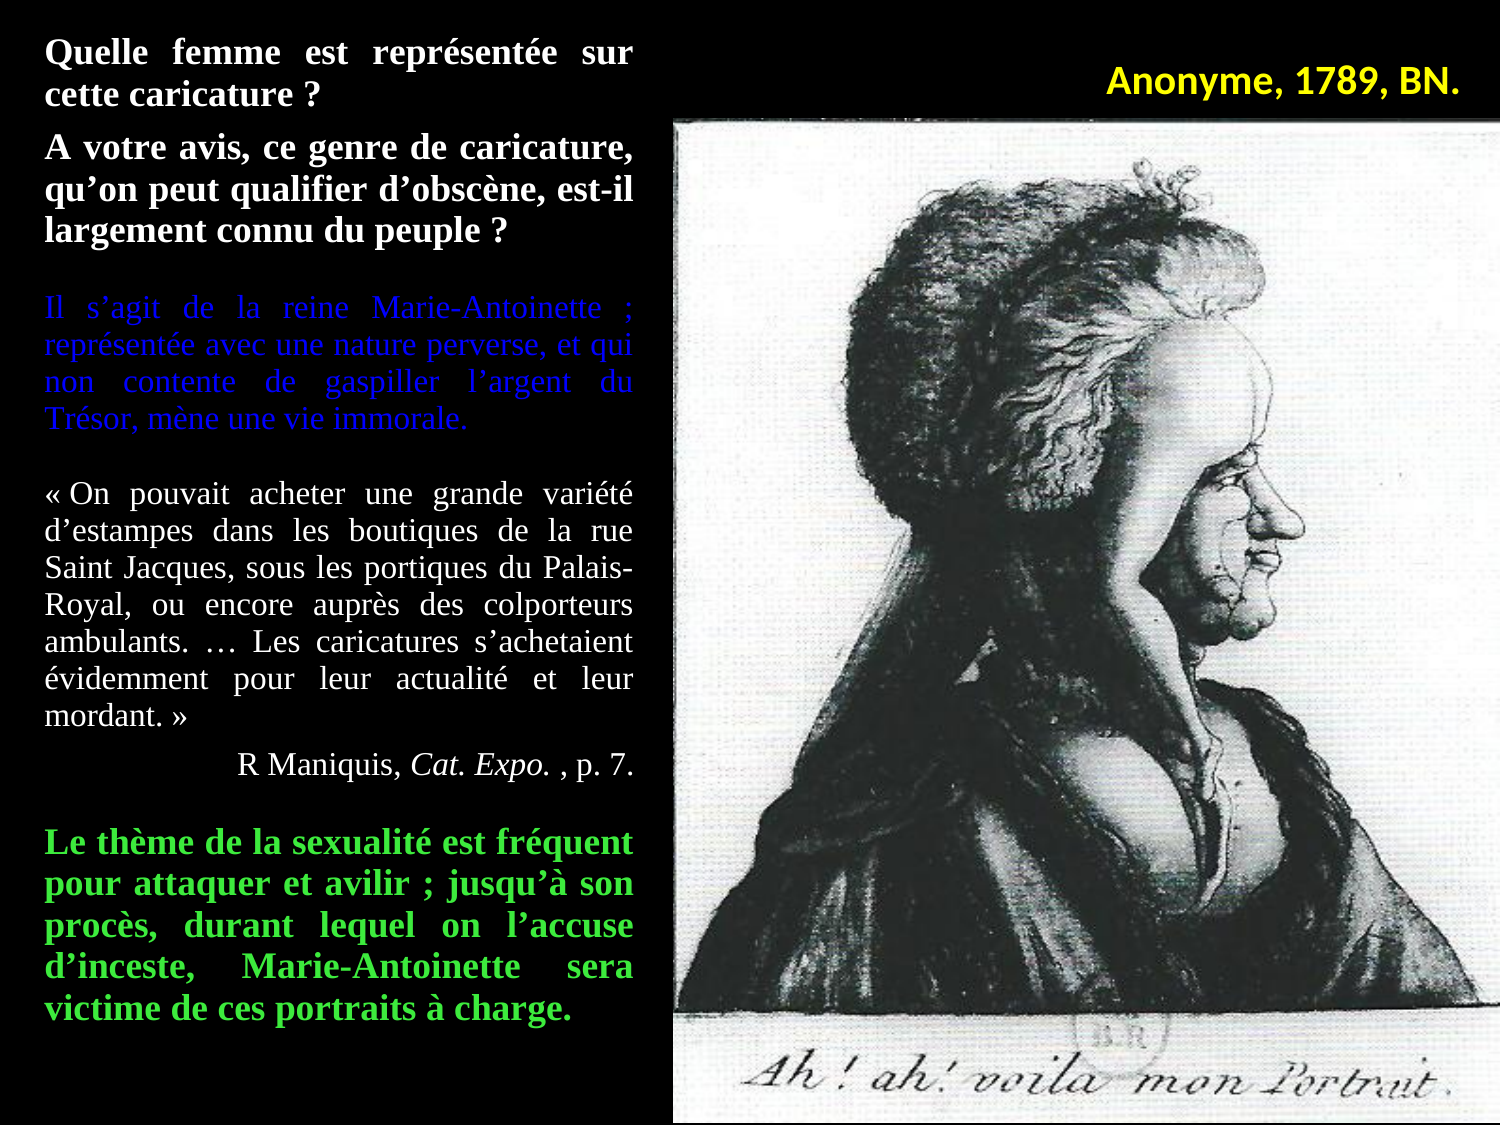

Quelle femme est représentée sur cette caricature ?
A votre avis, ce genre de caricature, qu’on peut qualifier d’obscène, est-il largement connu du peuple ?
Il s’agit de la reine Marie-Antoinette ; représentée avec une nature perverse, et qui non contente de gaspiller l’argent du Trésor, mène une vie immorale.
« On pouvait acheter une grande variété d’estampes dans les boutiques de la rue Saint Jacques, sous les portiques du Palais-Royal, ou encore auprès des colporteurs ambulants. … Les caricatures s’achetaient évidemment pour leur actualité et leur mordant. »
 R Maniquis, Cat. Expo. , p. 7.
Le thème de la sexualité est fréquent pour attaquer et avilir ; jusqu’à son procès, durant lequel on l’accuse d’inceste, Marie-Antoinette sera victime de ces portraits à charge.
Anonyme, 1789, BN.